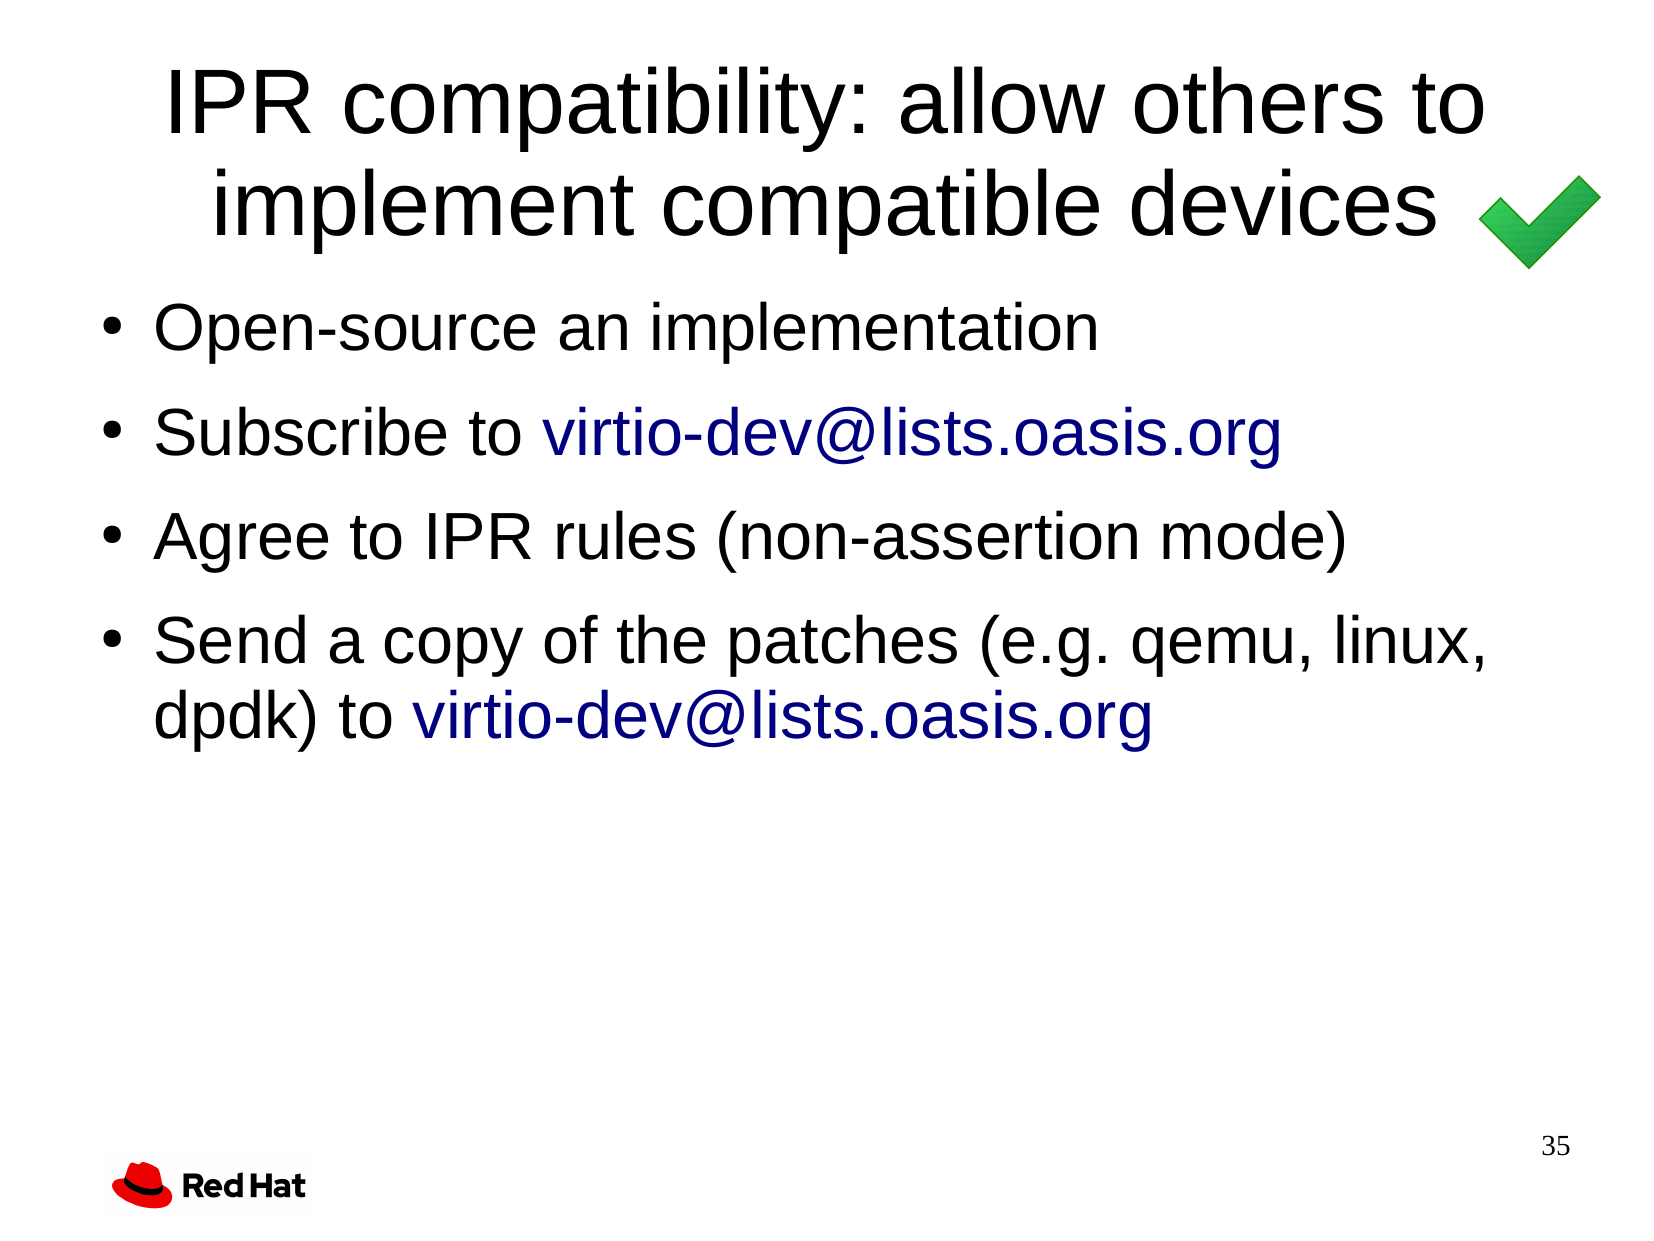

# IPR compatibility: allow others to implement compatible devices
Open-source an implementation
Subscribe to virtio-dev@lists.oasis.org
Agree to IPR rules (non-assertion mode)
Send a copy of the patches (e.g. qemu, linux, dpdk) to virtio-dev@lists.oasis.org
35